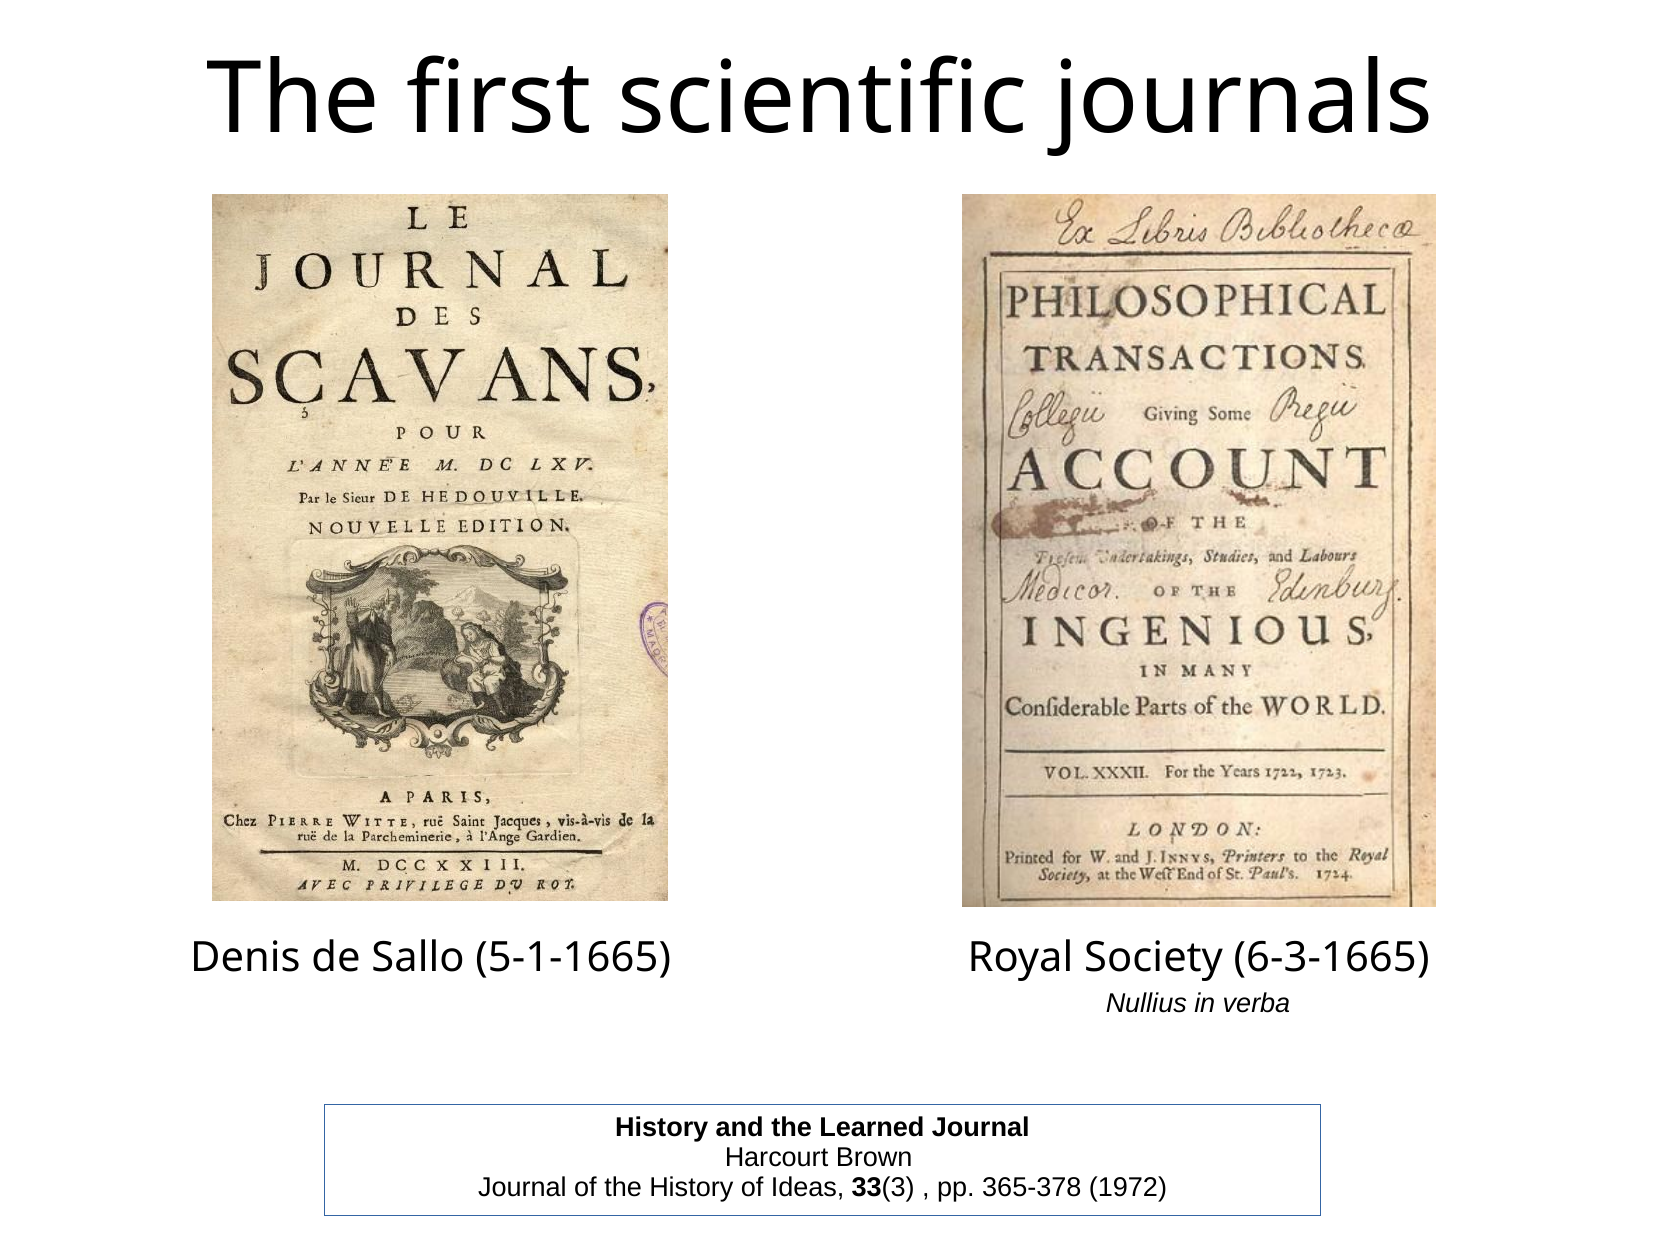

The first scientific journals
Denis de Sallo (5-1-1665)
Royal Society (6-3-1665)
Nullius in verba
History and the Learned Journal
Harcourt Brown
Journal of the History of Ideas, 33(3) , pp. 365-378 (1972)